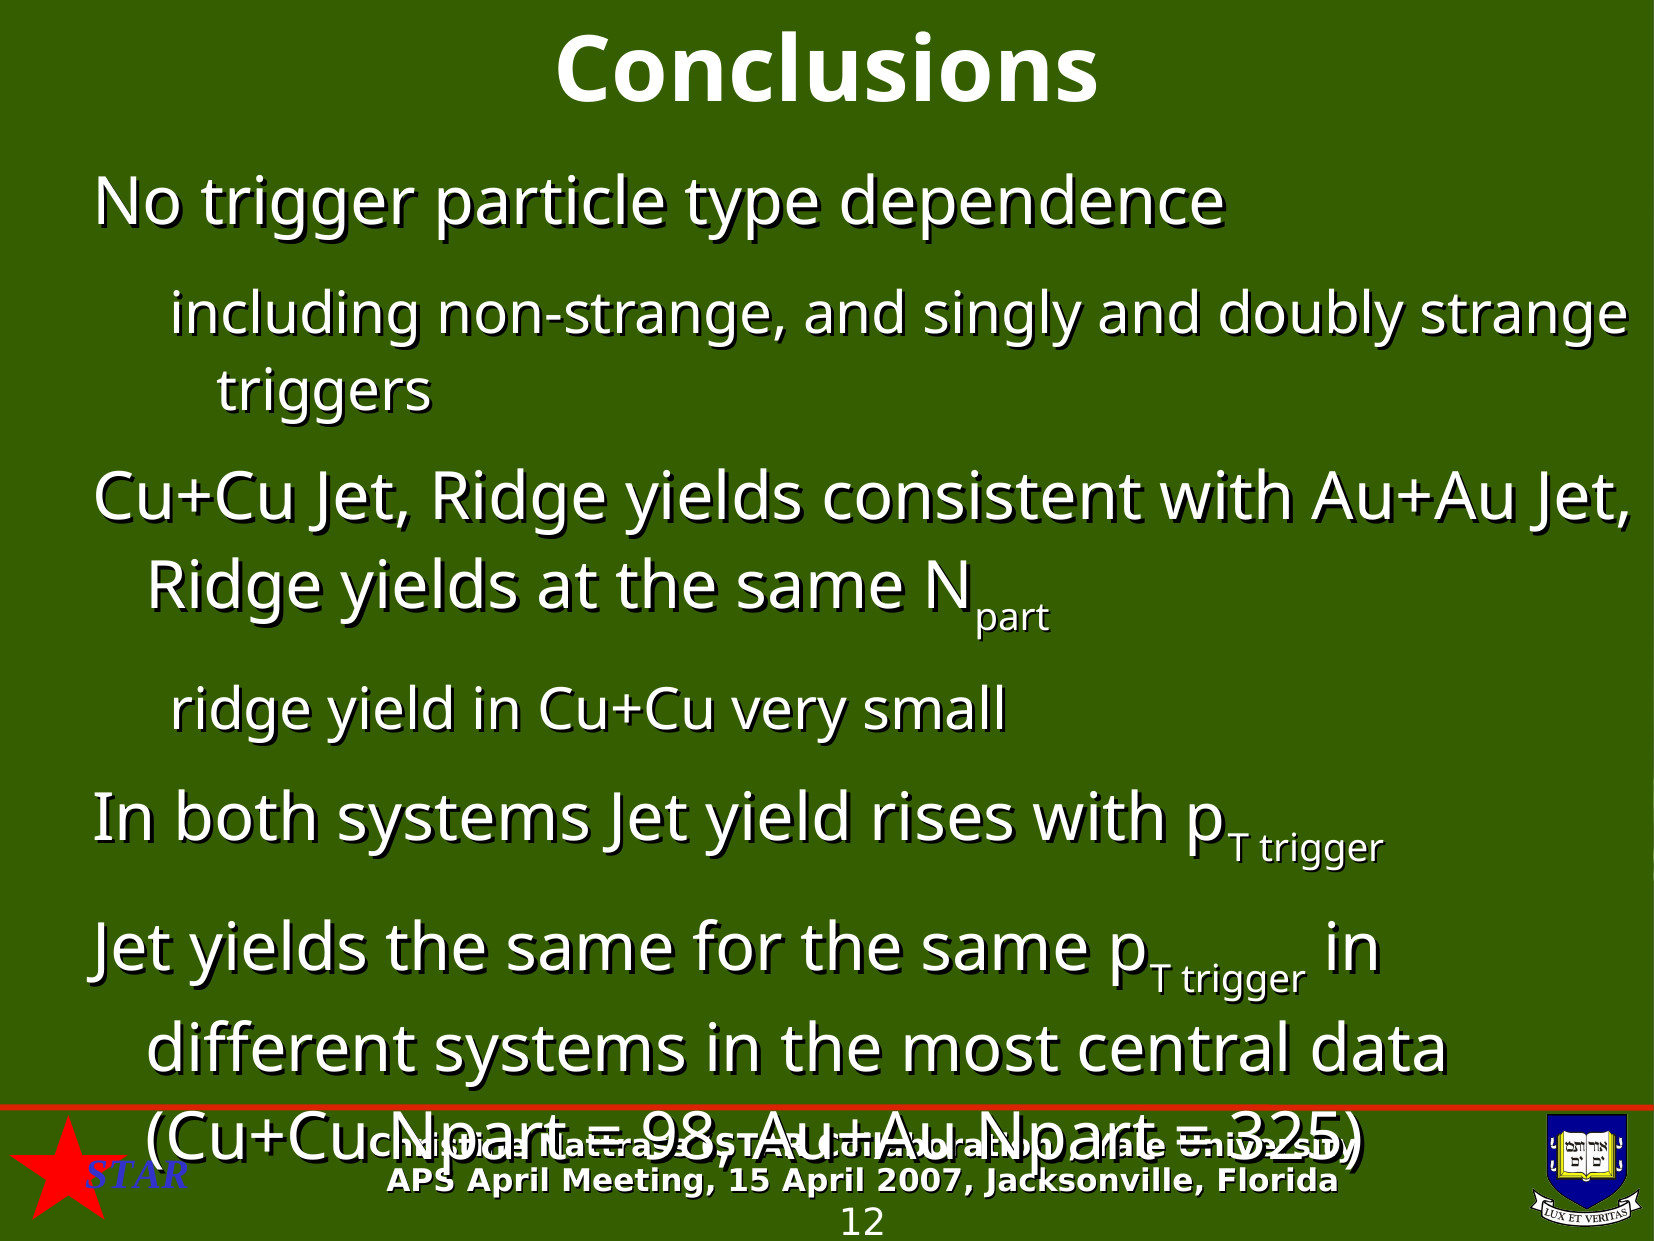

# Conclusions
No trigger particle type dependence
including non-strange, and singly and doubly strange triggers
Cu+Cu Jet, Ridge yields consistent with Au+Au Jet, Ridge yields at the same Npart
ridge yield in Cu+Cu very small
In both systems Jet yield rises with pT trigger
Jet yields the same for the same pT trigger in different systems in the most central data (Cu+Cu Npart = 98, Au+Au Npart = 325)